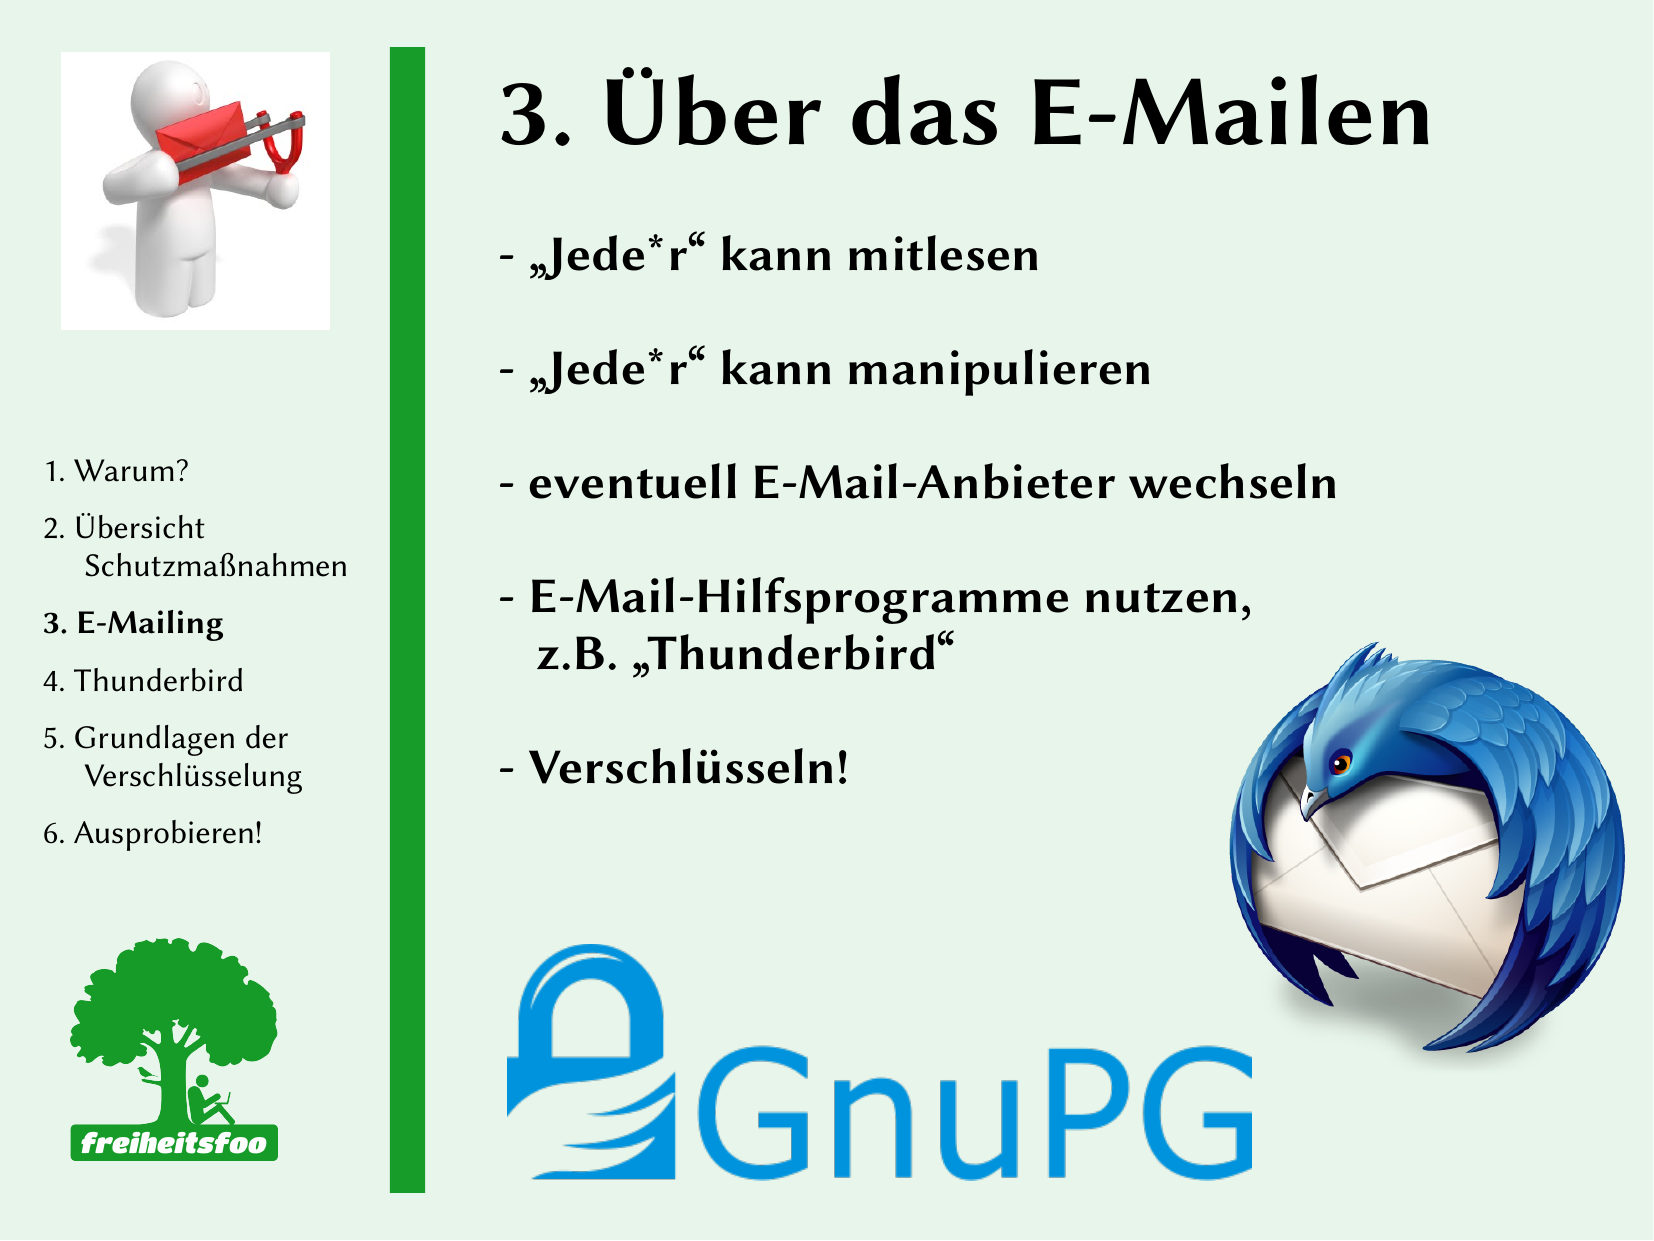

3. Über das E-Mailen
- „Jede*r“ kann mitlesen
- „Jede*r“ kann manipulieren
- eventuell E-Mail-Anbieter wechseln
- E-Mail-Hilfsprogramme nutzen,
 z.B. „Thunderbird“
- Verschlüsseln!
1. Warum?
2. Übersicht
 Schutzmaßnahmen
3. E-Mailing
4. Thunderbird
5. Grundlagen der
 Verschlüsselung
6. Ausprobieren!